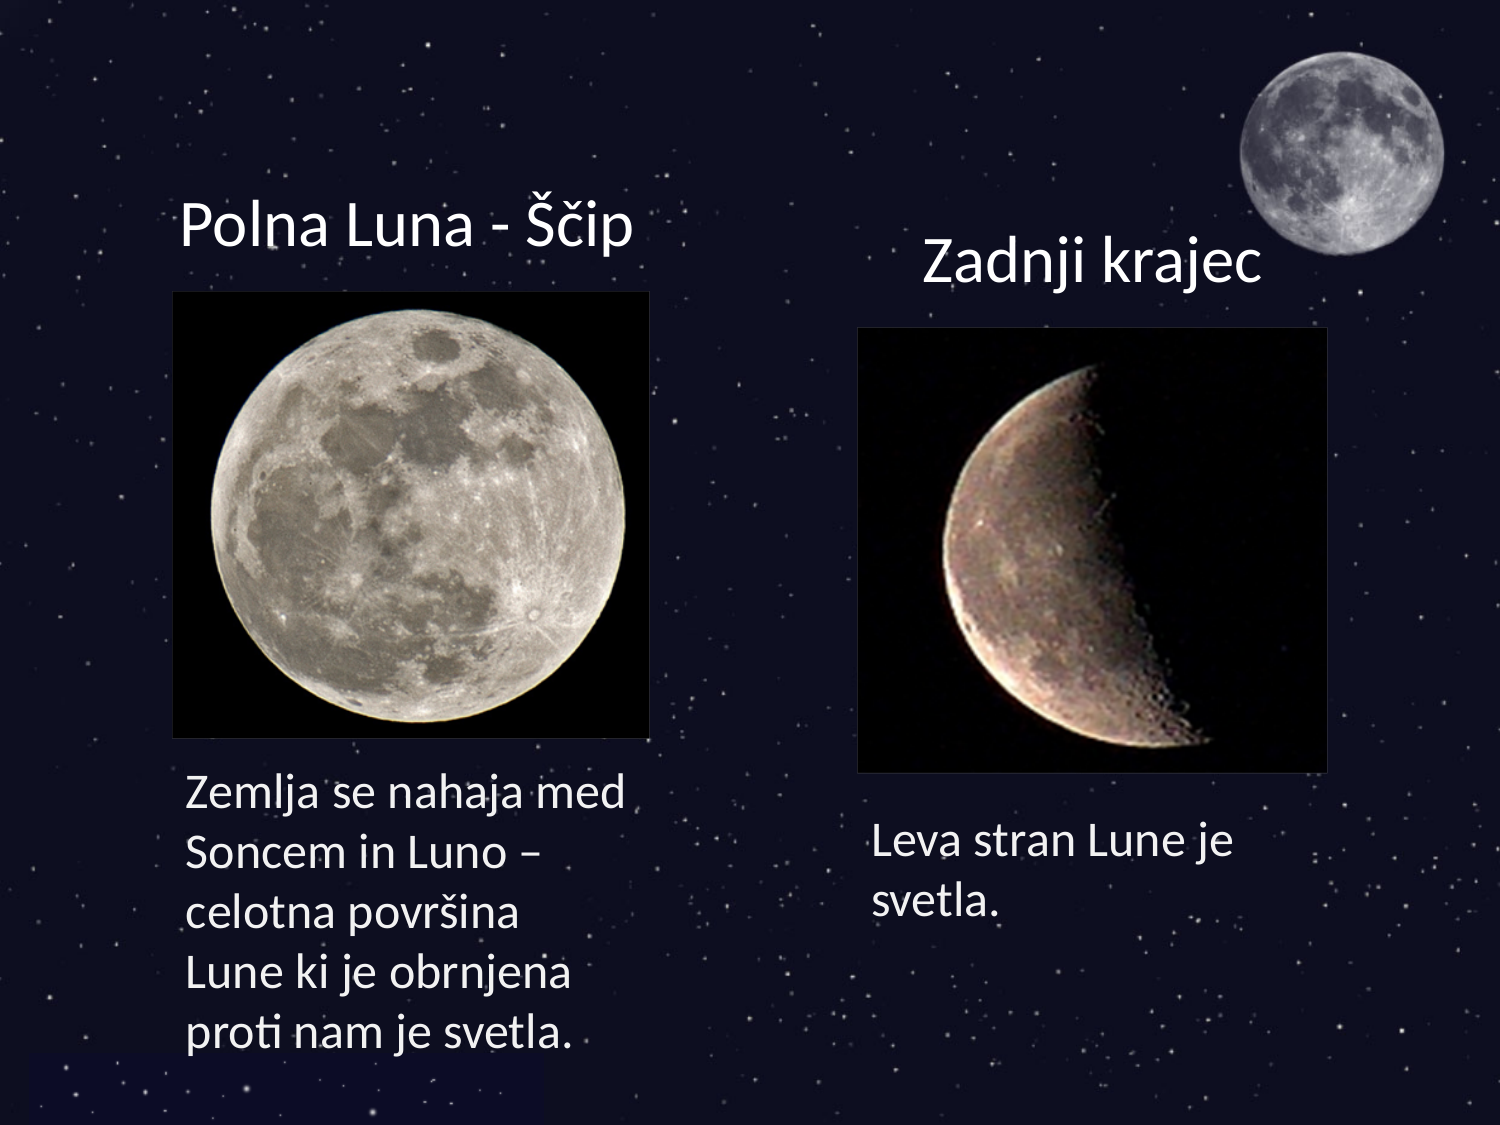

Polna Luna - Ščip
Zadnji krajec
Zemlja se nahaja med Soncem in Luno – celotna površina Lune ki je obrnjena proti nam je svetla.
Leva stran Lune je svetla.